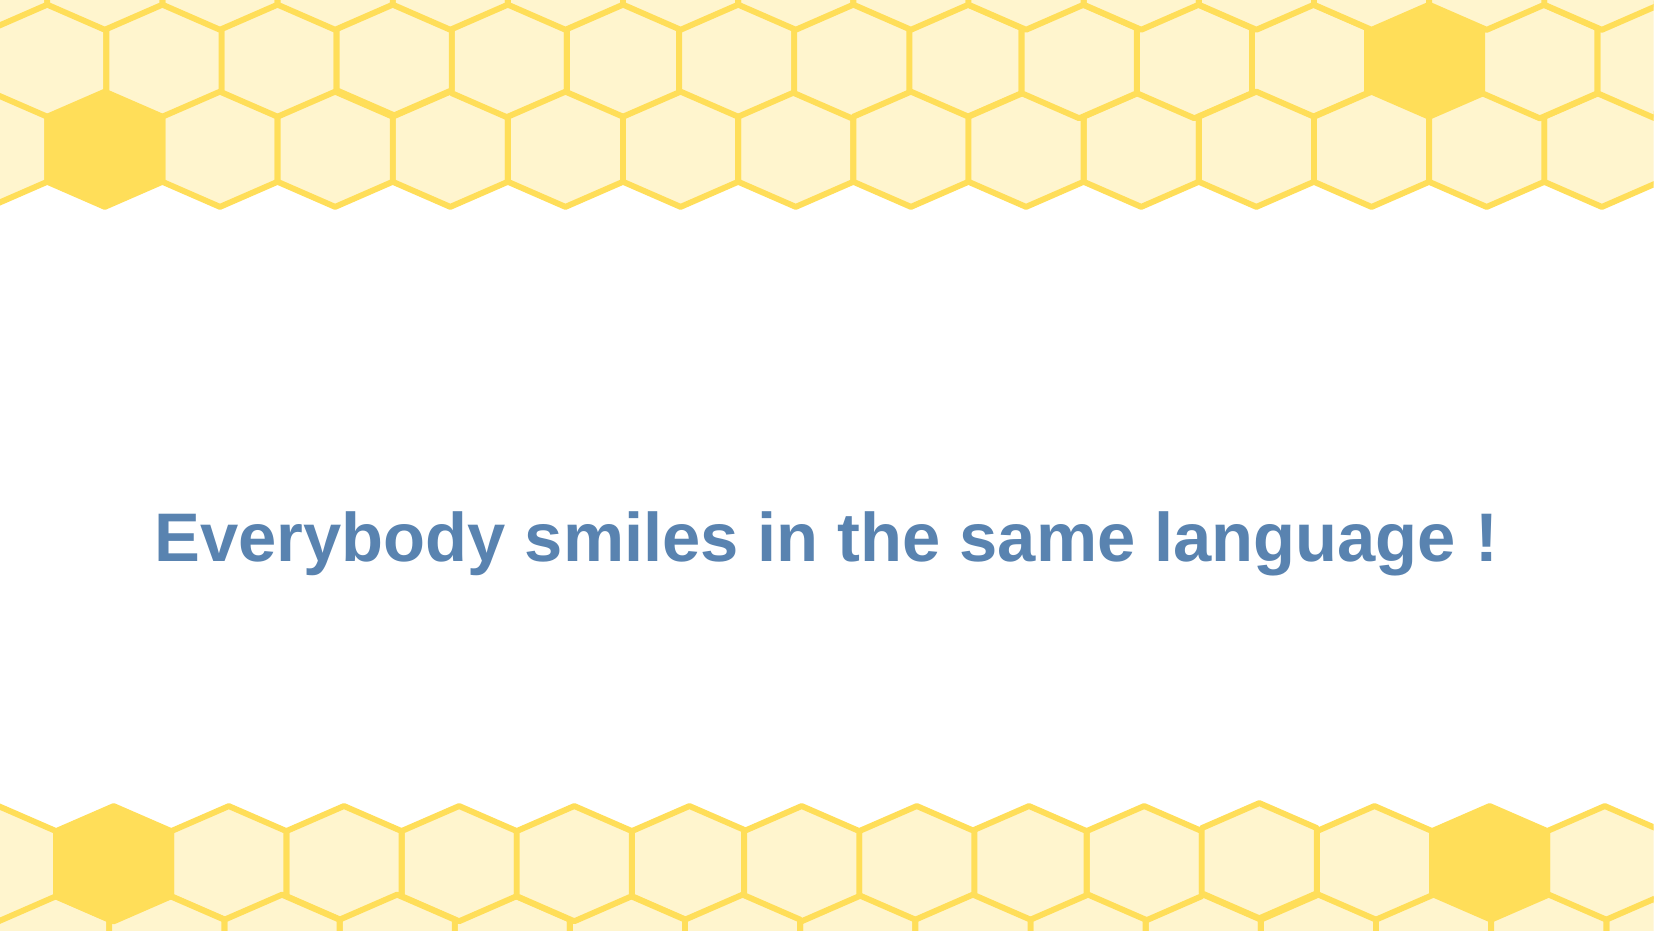

# Everybody smiles in the same language !